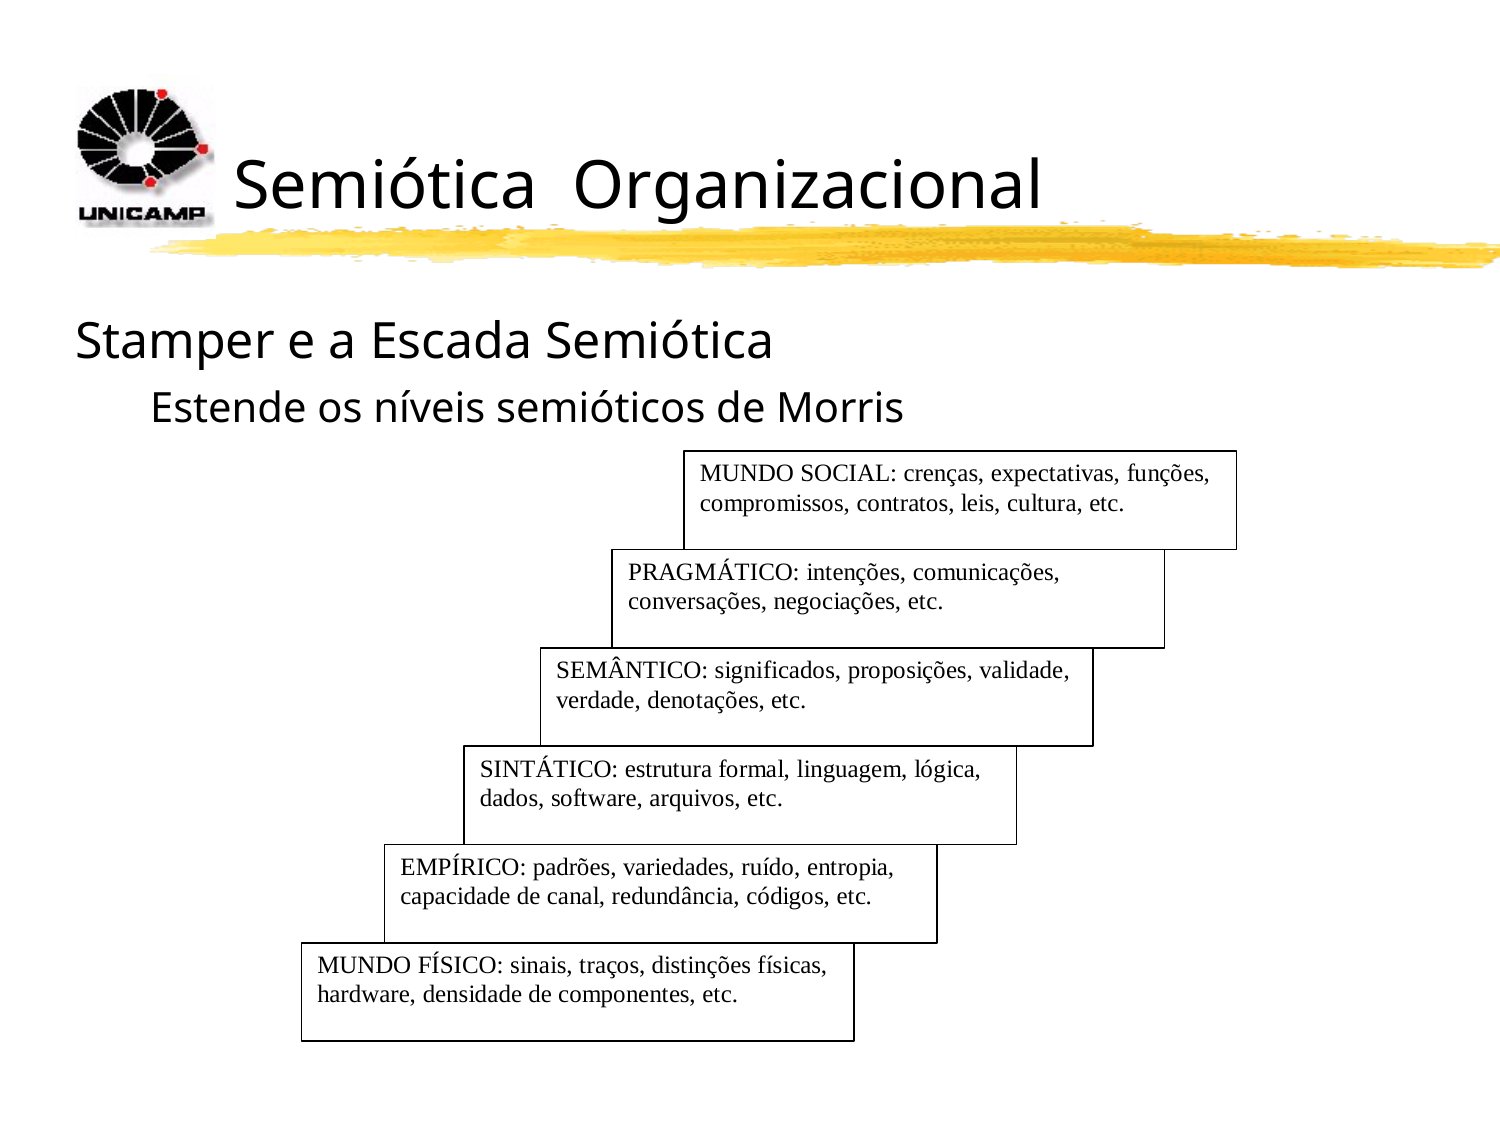

# Semiótica Organizacional
Stamper e a Escada Semiótica
Estende os níveis semióticos de Morris